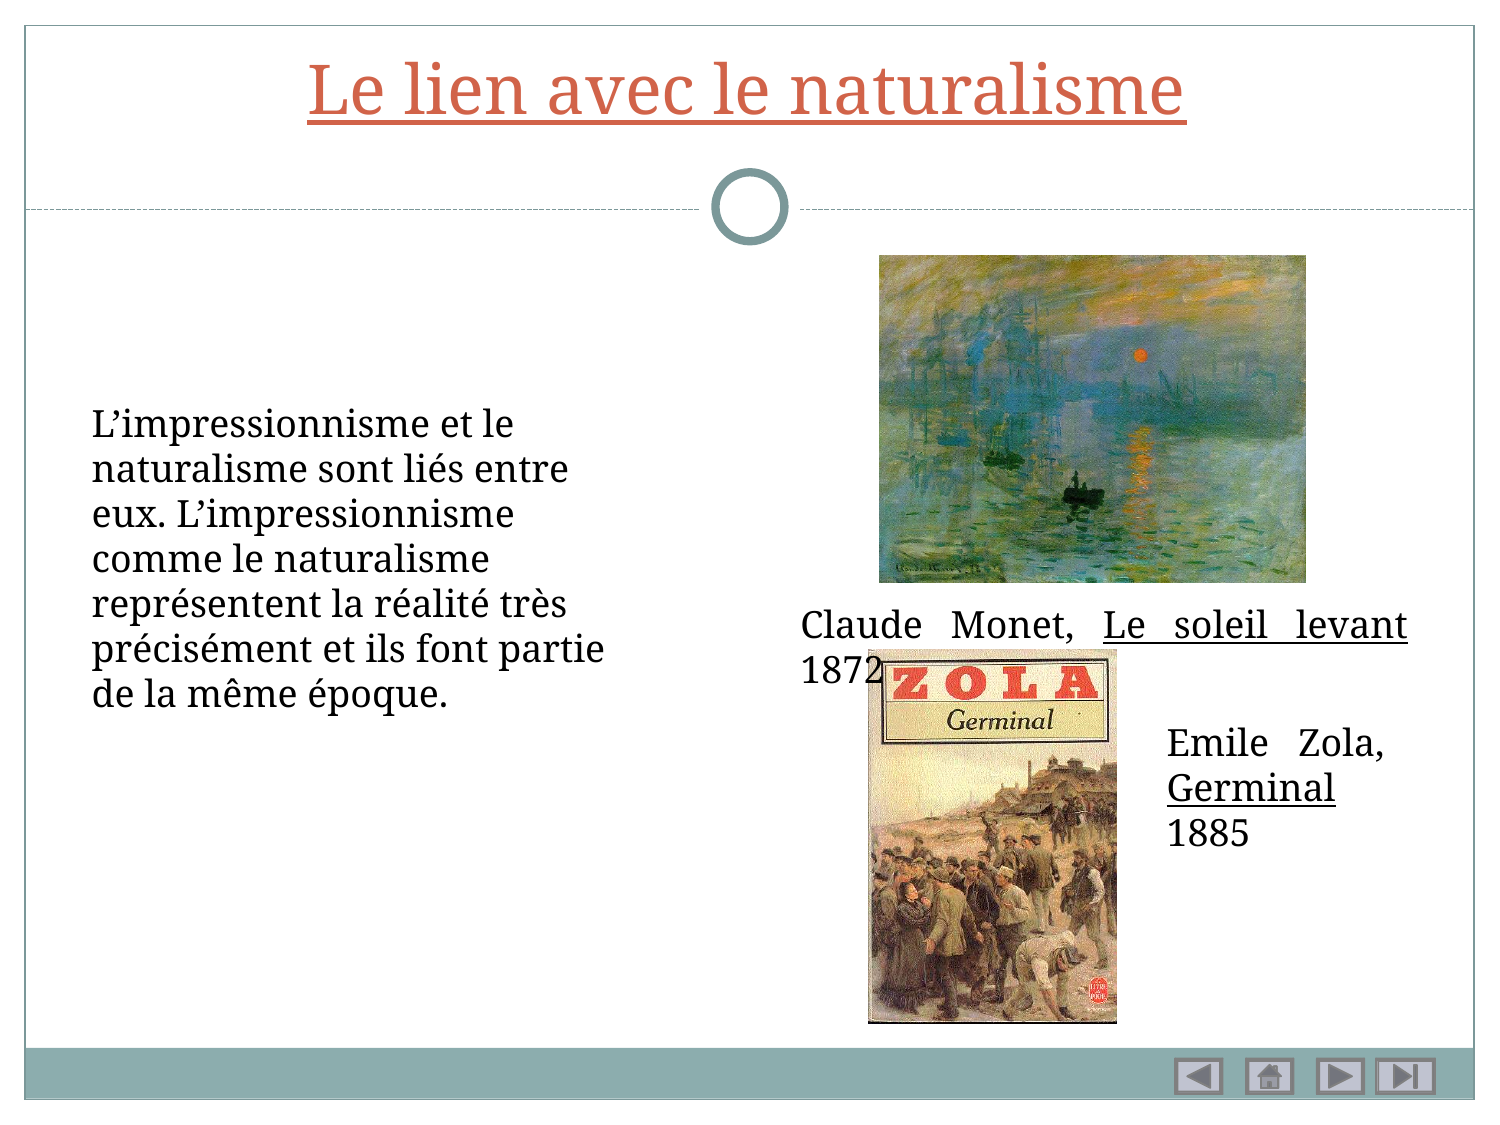

# Le lien avec le naturalisme
L’impressionnisme et le naturalisme sont liés entre eux. L’impressionnisme comme le naturalisme représentent la réalité très précisément et ils font partie de la même époque.
Claude Monet, Le soleil levant 1872
Emile Zola, Germinal 1885